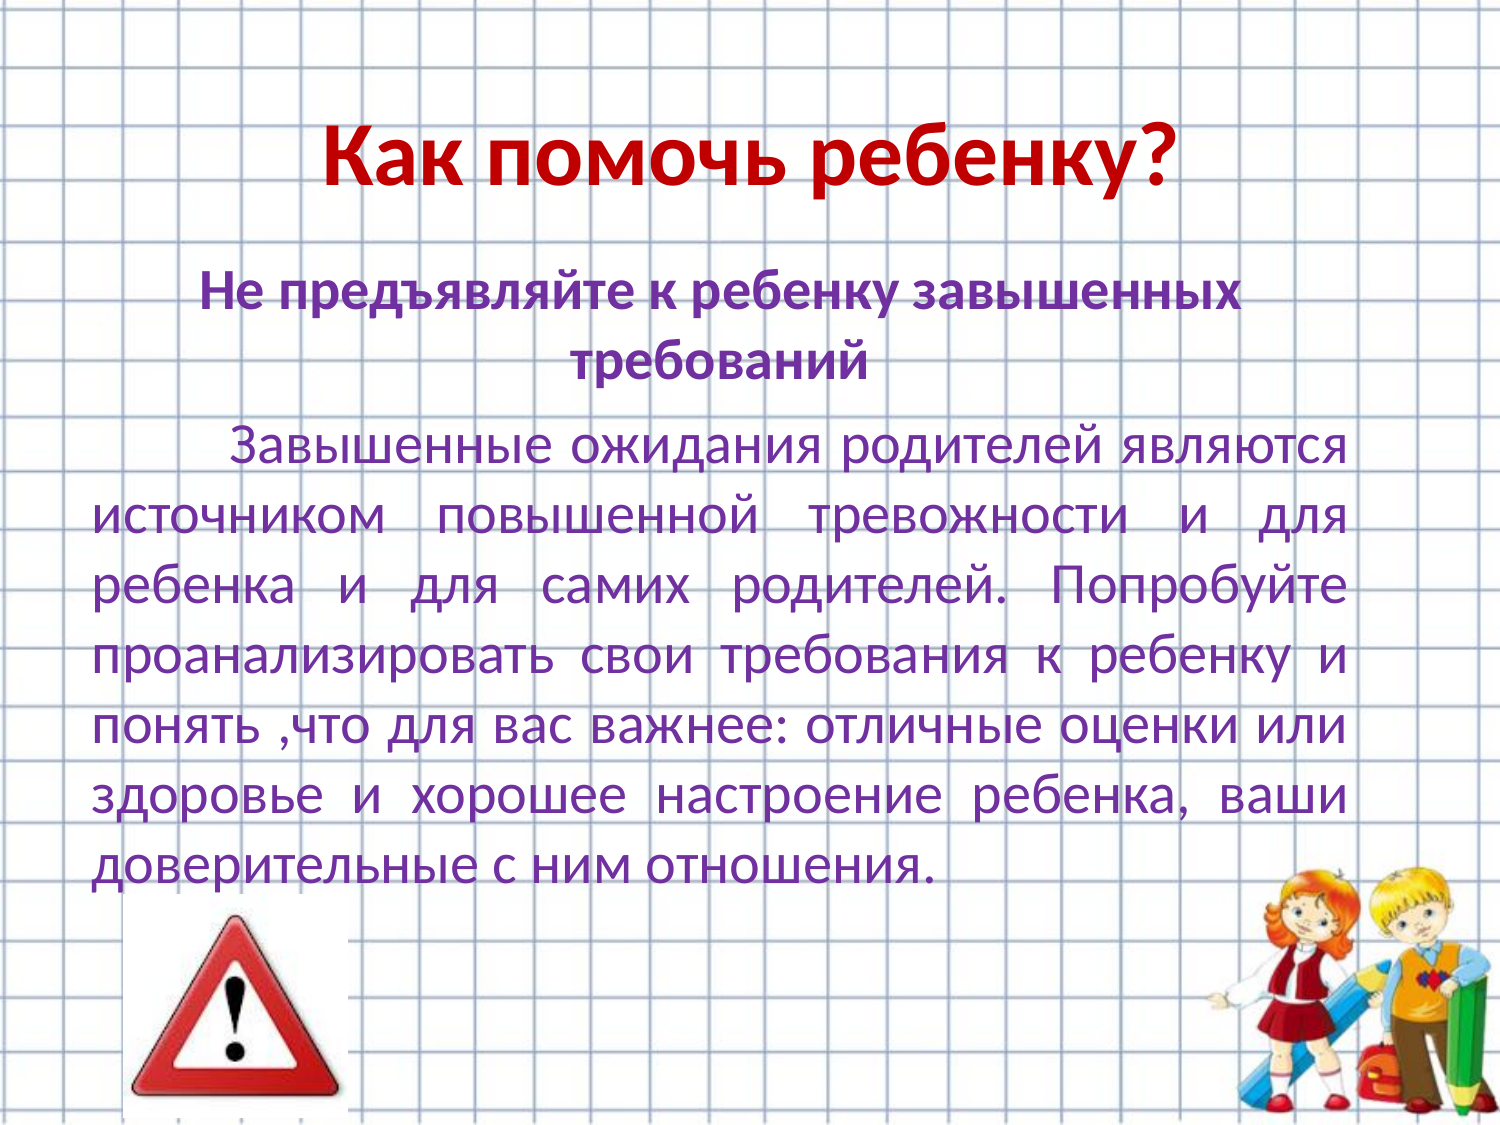

Как помочь ребенку?
# Не предъявляйте к ребенку завышенных требований
 Завышенные ожидания родителей являются источником повышенной тревожности и для ребенка и для самих родителей. Попробуйте проанализировать свои требования к ребенку и понять ,что для вас важнее: отличные оценки или здоровье и хорошее настроение ребенка, ваши доверительные с ним отношения.